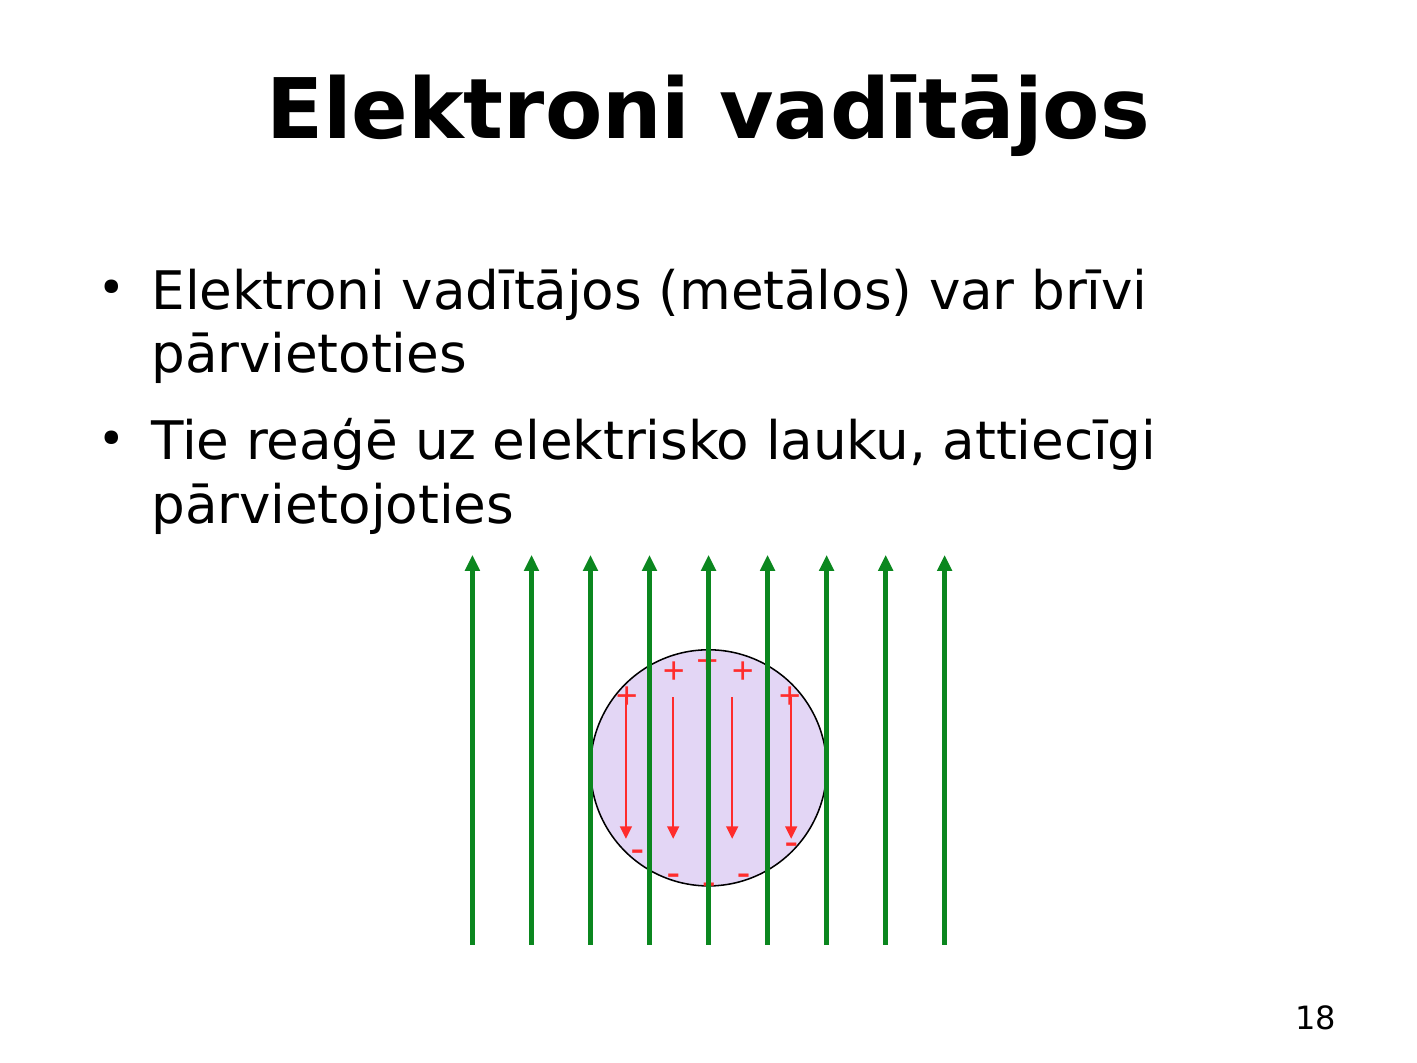

# Elektroni vadītājos
Elektroni vadītājos (metālos) var brīvi pārvietoties
Tie reaģē uz elektrisko lauku, attiecīgi pārvietojoties
+
+
+
+
+




